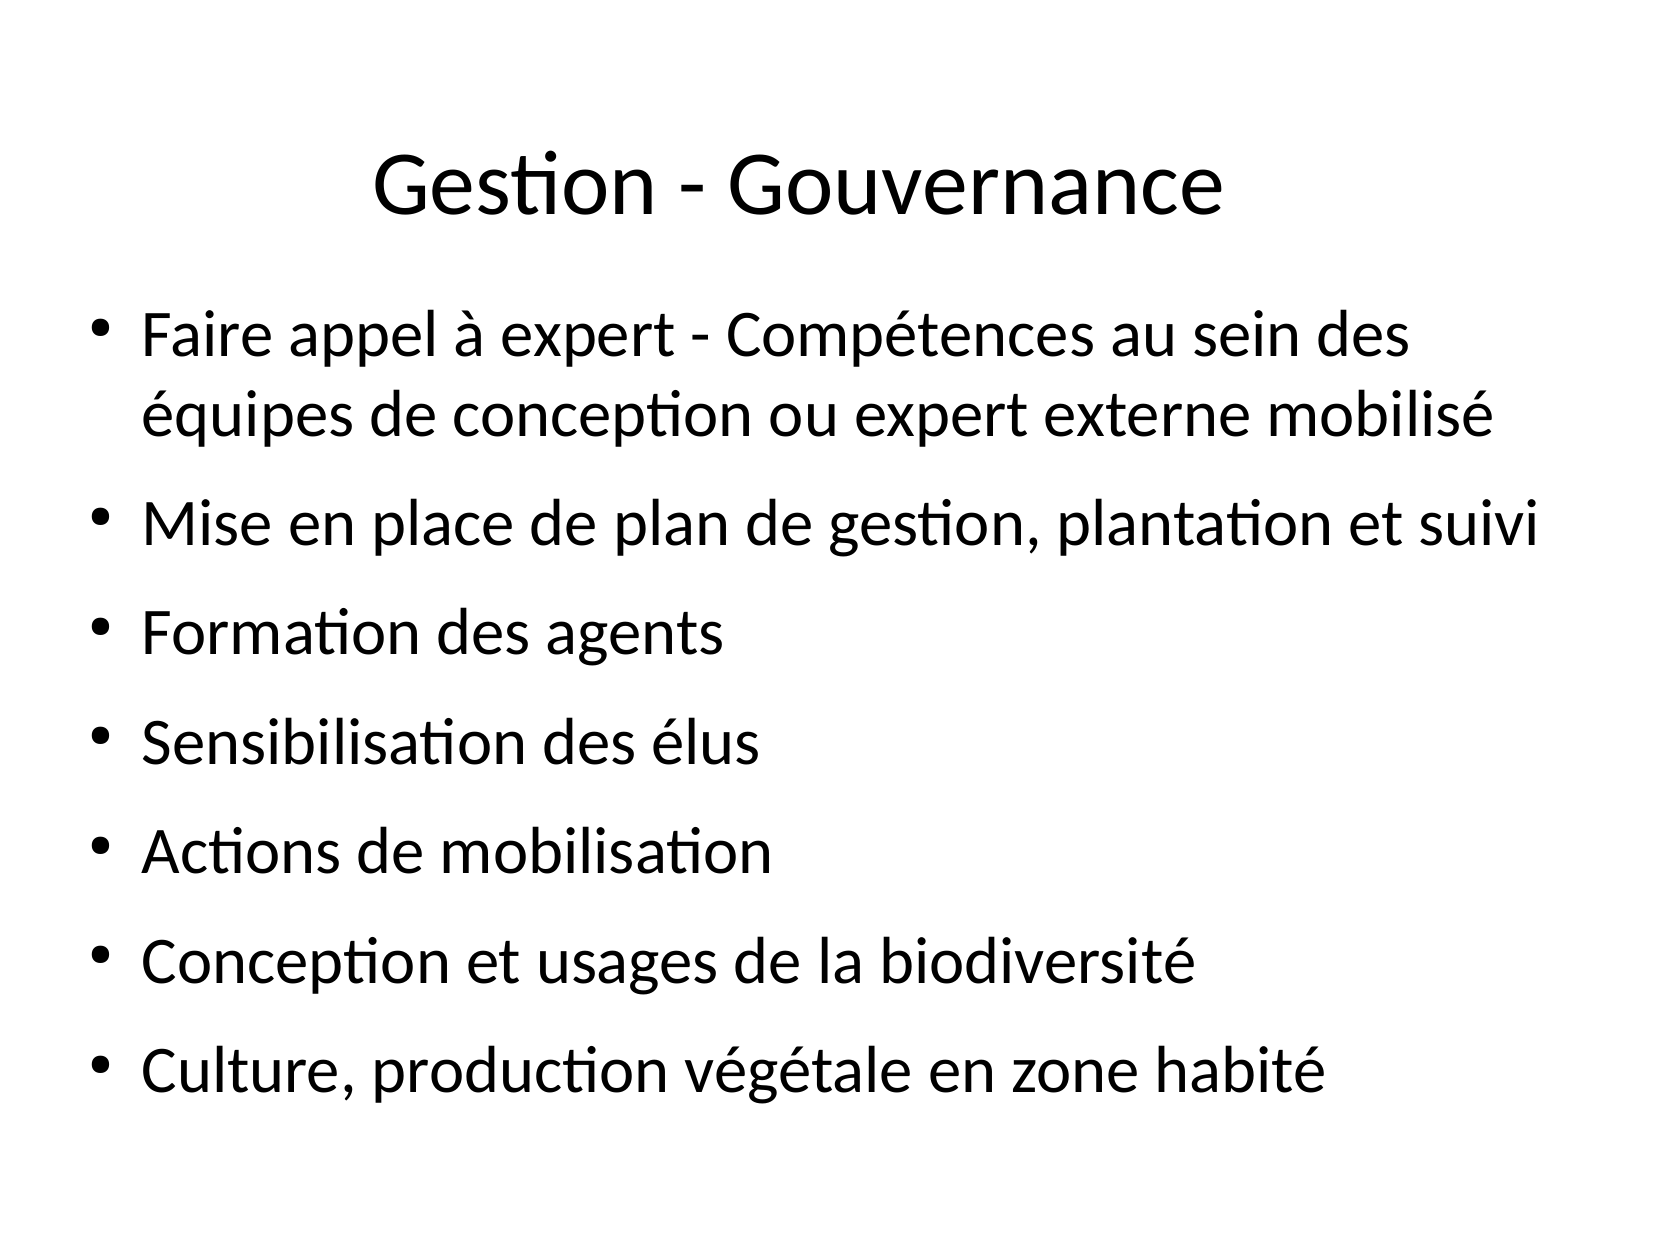

Gestion - Gouvernance
Faire appel à expert - Compétences au sein des équipes de conception ou expert externe mobilisé
Mise en place de plan de gestion, plantation et suivi
Formation des agents
Sensibilisation des élus
Actions de mobilisation
Conception et usages de la biodiversité
Culture, production végétale en zone habité